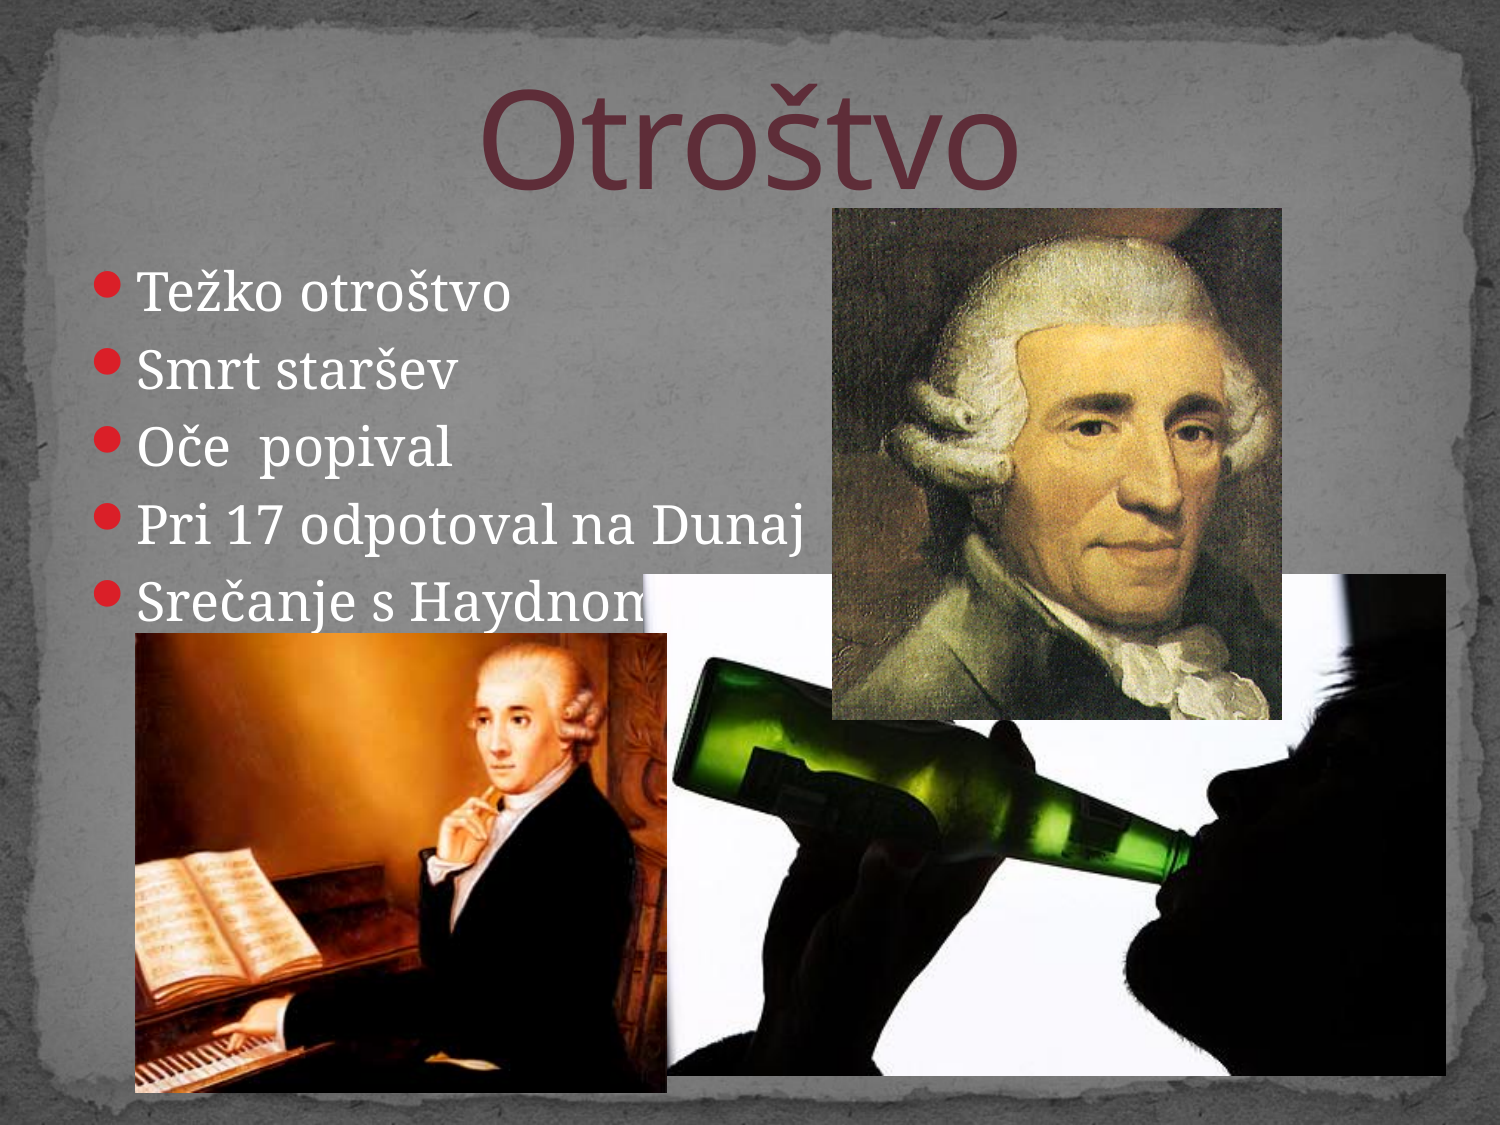

Otroštvo
# Težko otroštvo
Smrt staršev
Oče popival
Pri 17 odpotoval na Dunaj
Srečanje s Haydnom